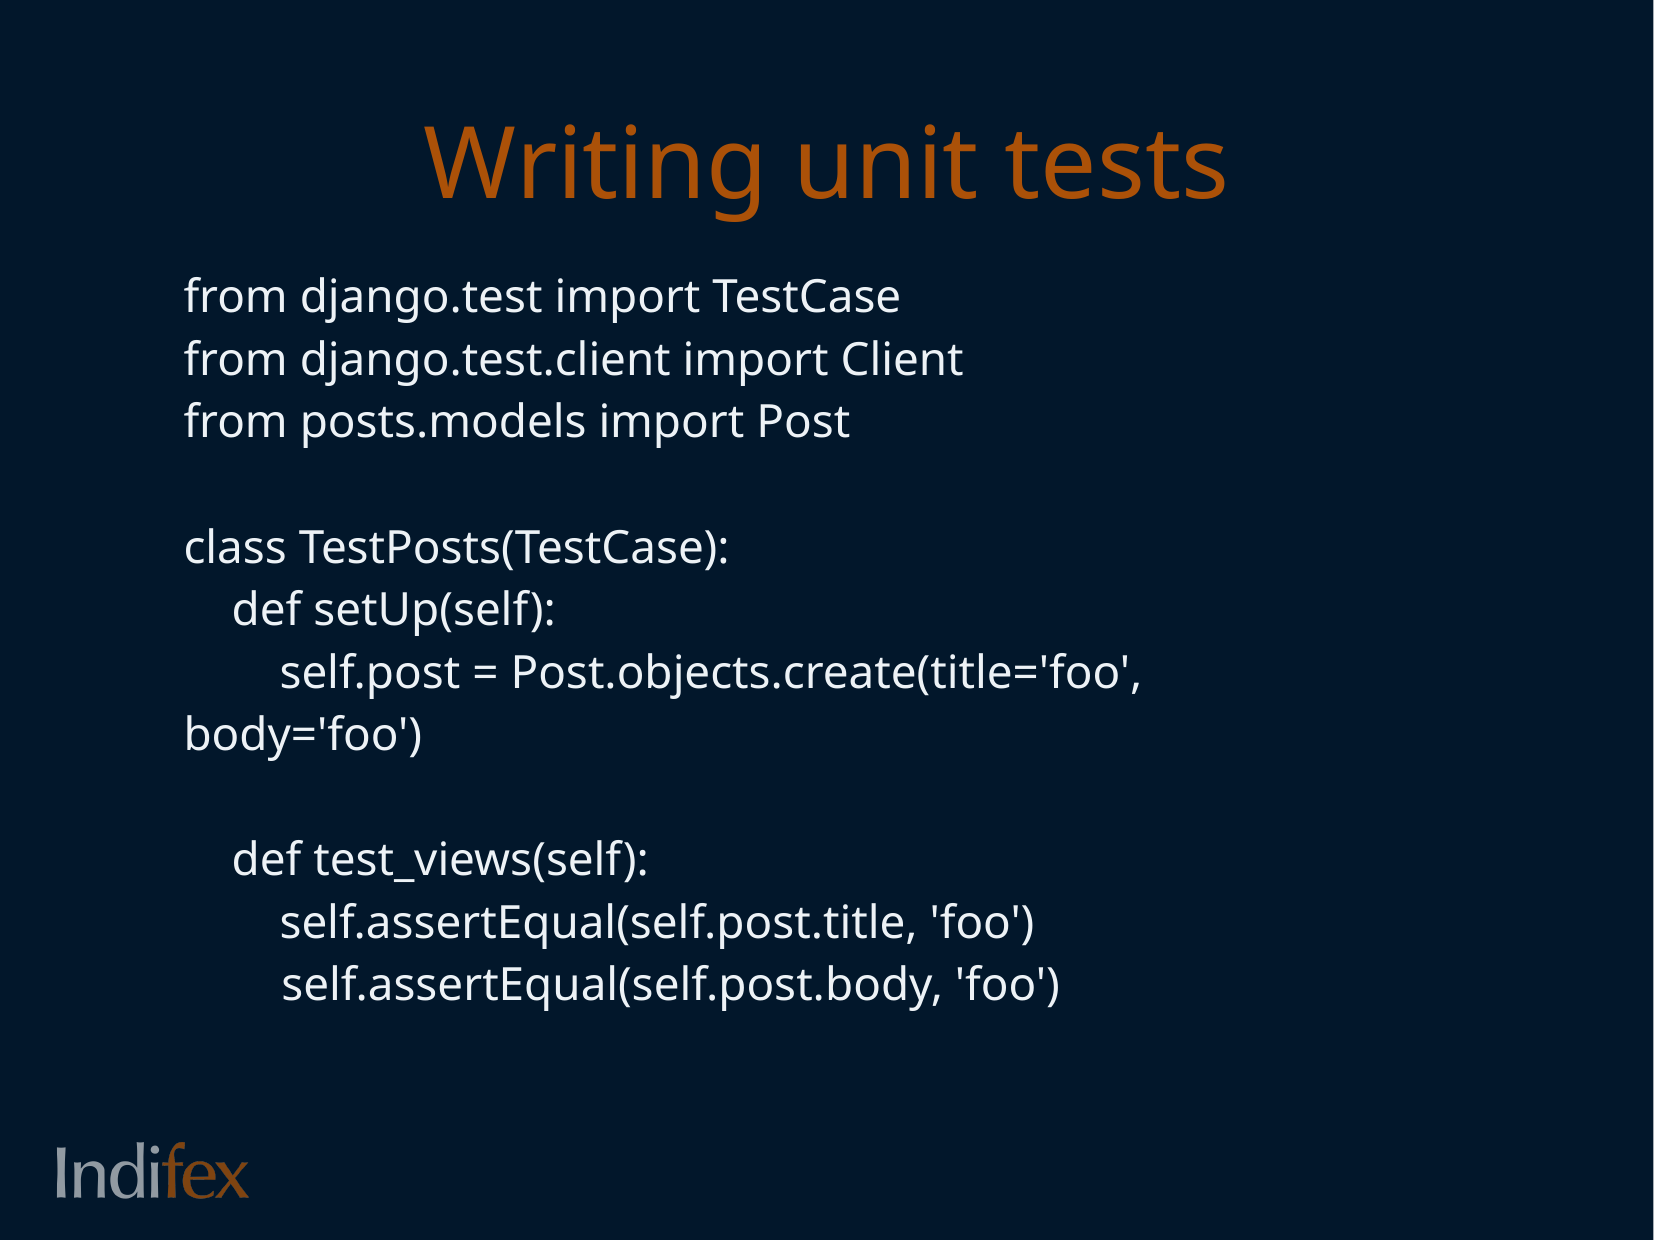

# Writing unit tests
from django.test import TestCase
from django.test.client import Client
from posts.models import Post
class TestPosts(TestCase):
 def setUp(self):
 self.post = Post.objects.create(title='foo', body='foo')
 def test_views(self):
 self.assertEqual(self.post.title, 'foo')
	 self.assertEqual(self.post.body, 'foo')